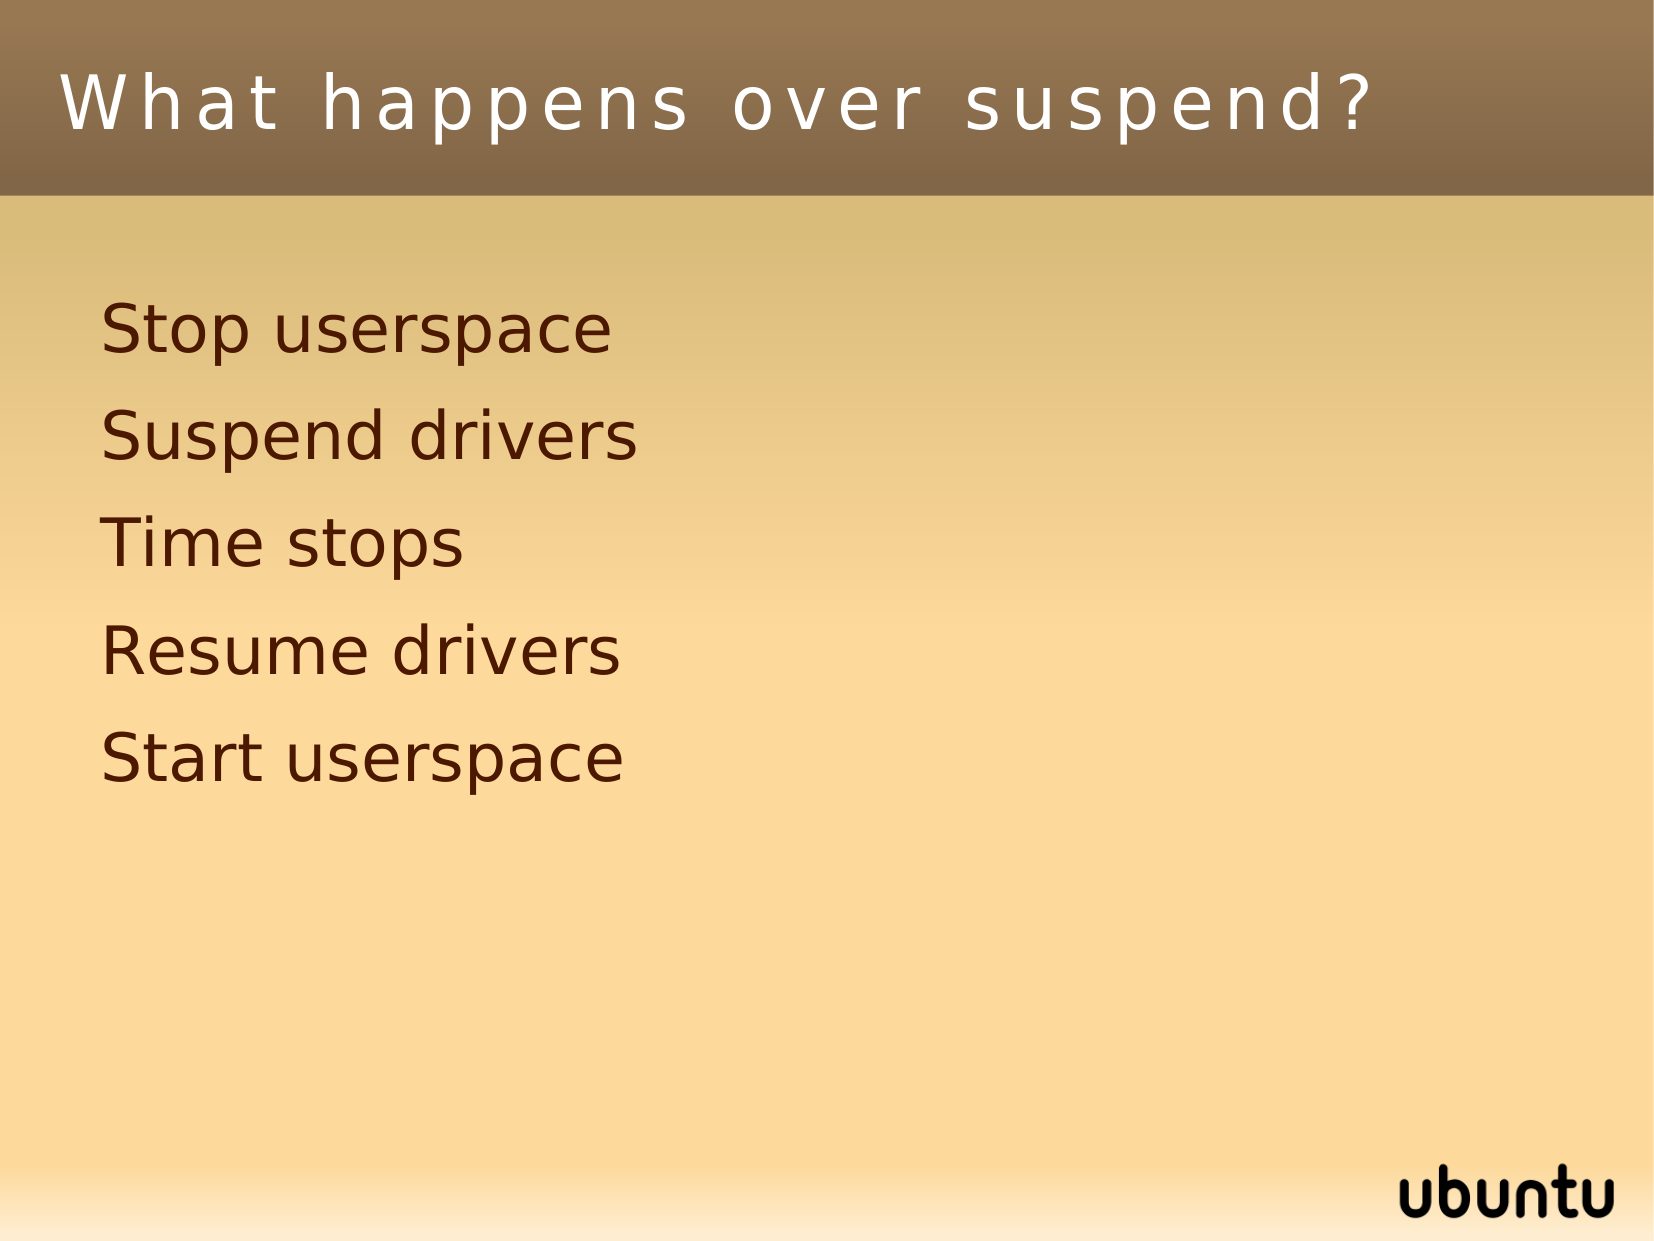

# What happens over suspend?
Stop userspace
Suspend drivers
Time stops
Resume drivers
Start userspace